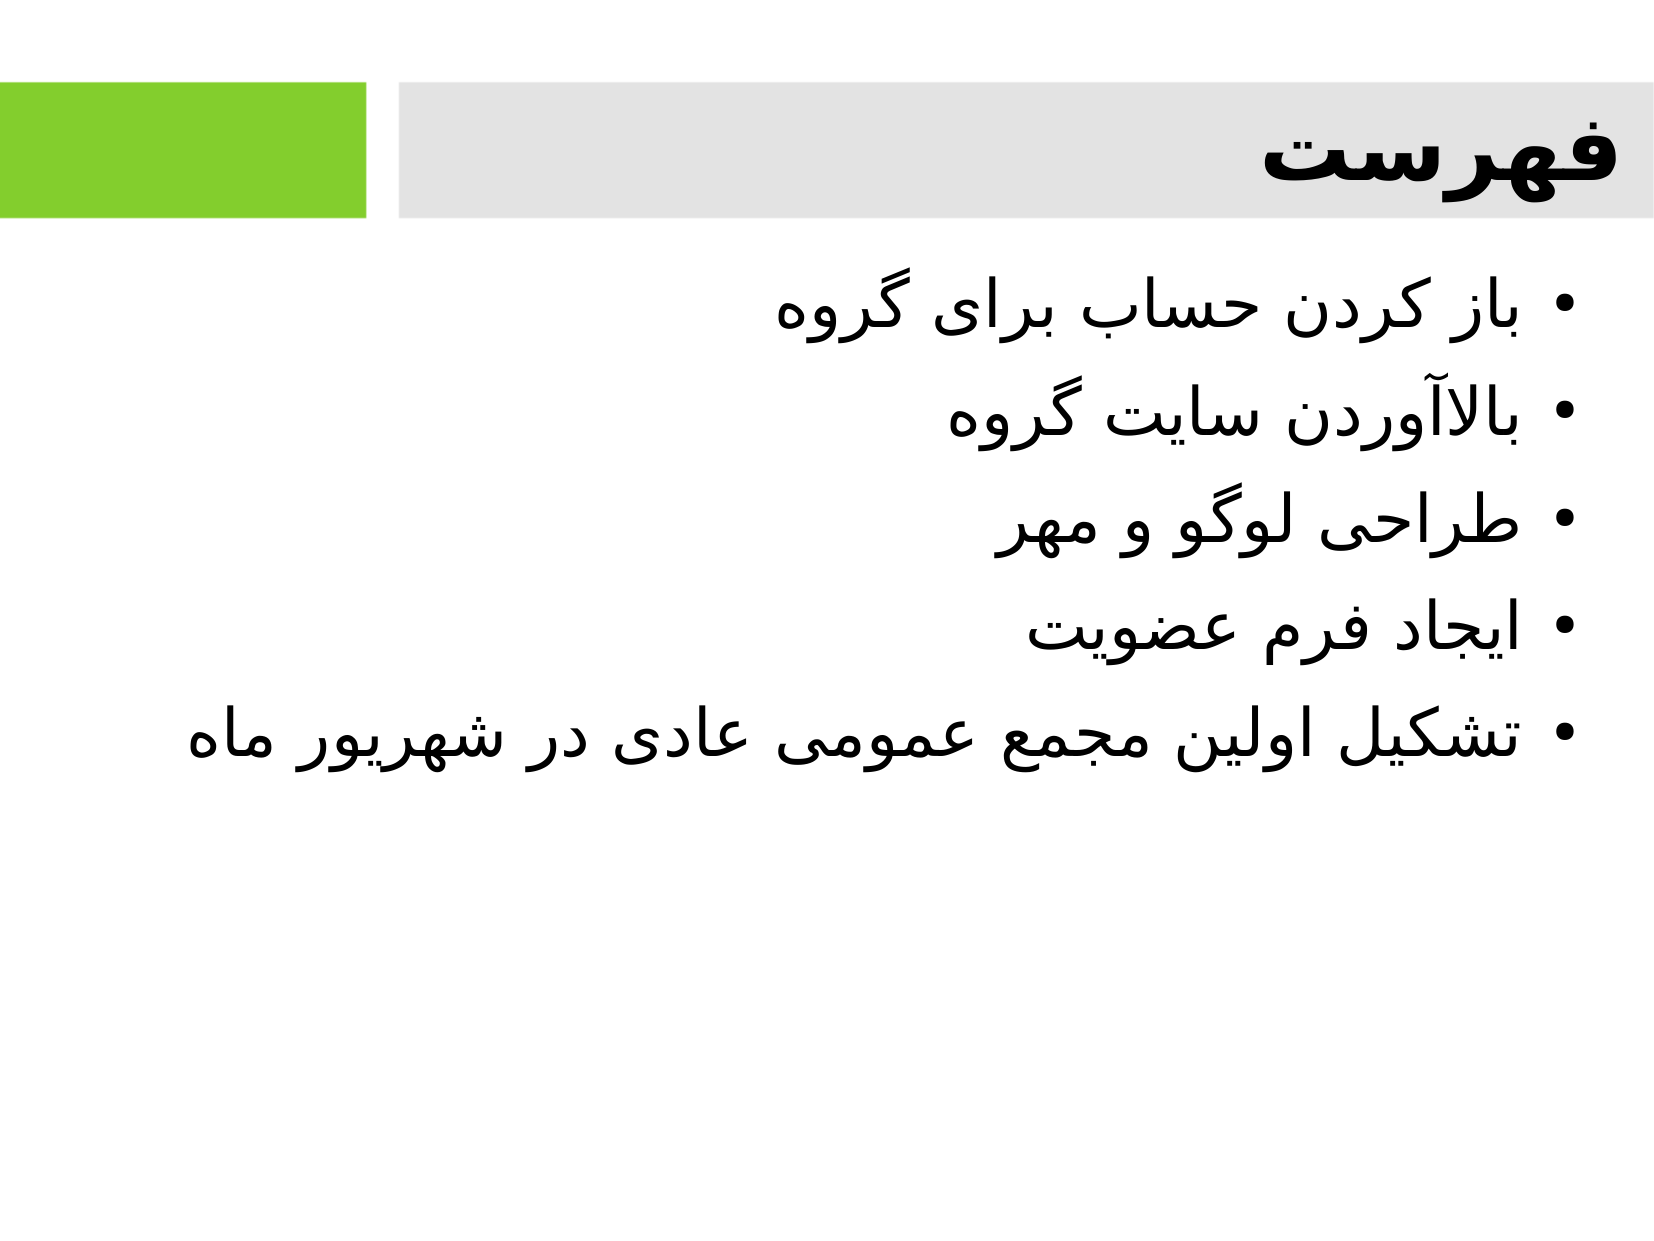

# فهرست
باز کردن حساب برای گروه
بالاآوردن سایت گروه
طراحی لوگو و مهر
ایجاد فرم عضویت
تشکیل اولین مجمع عمومی عادی در شهریور ماه